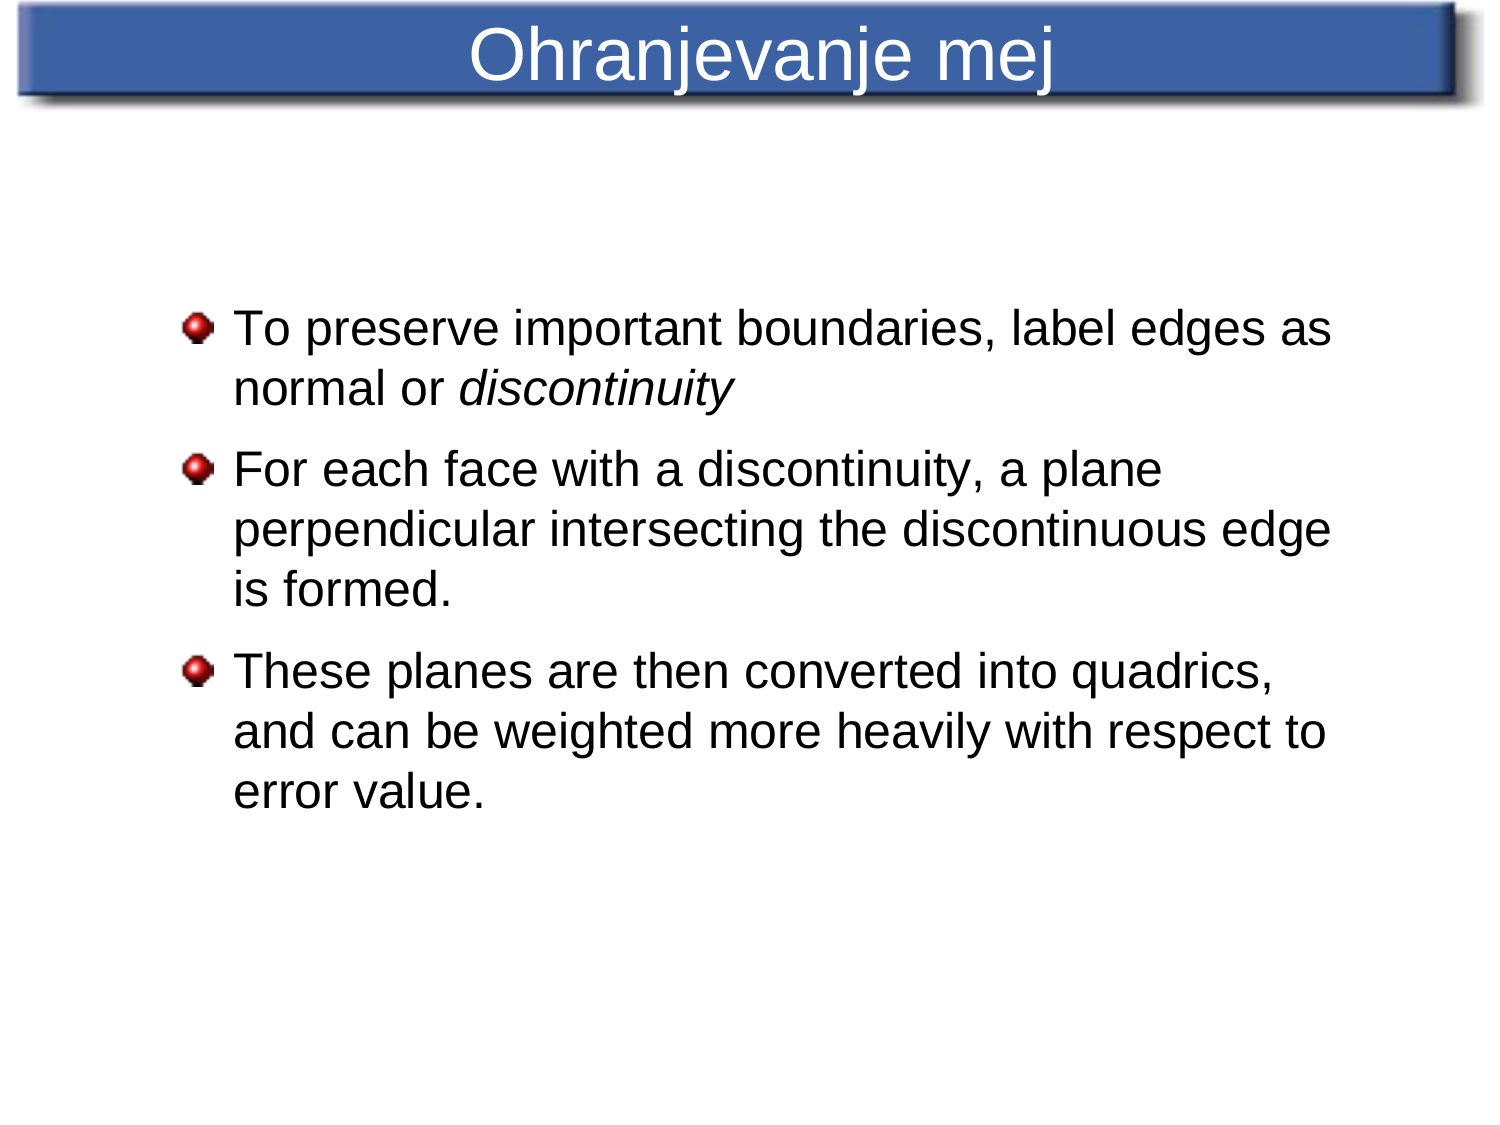

# Ohranjevanje mej
To preserve important boundaries, label edges as normal or discontinuity
For each face with a discontinuity, a plane perpendicular intersecting the discontinuous edge is formed.
These planes are then converted into quadrics, and can be weighted more heavily with respect to error value.